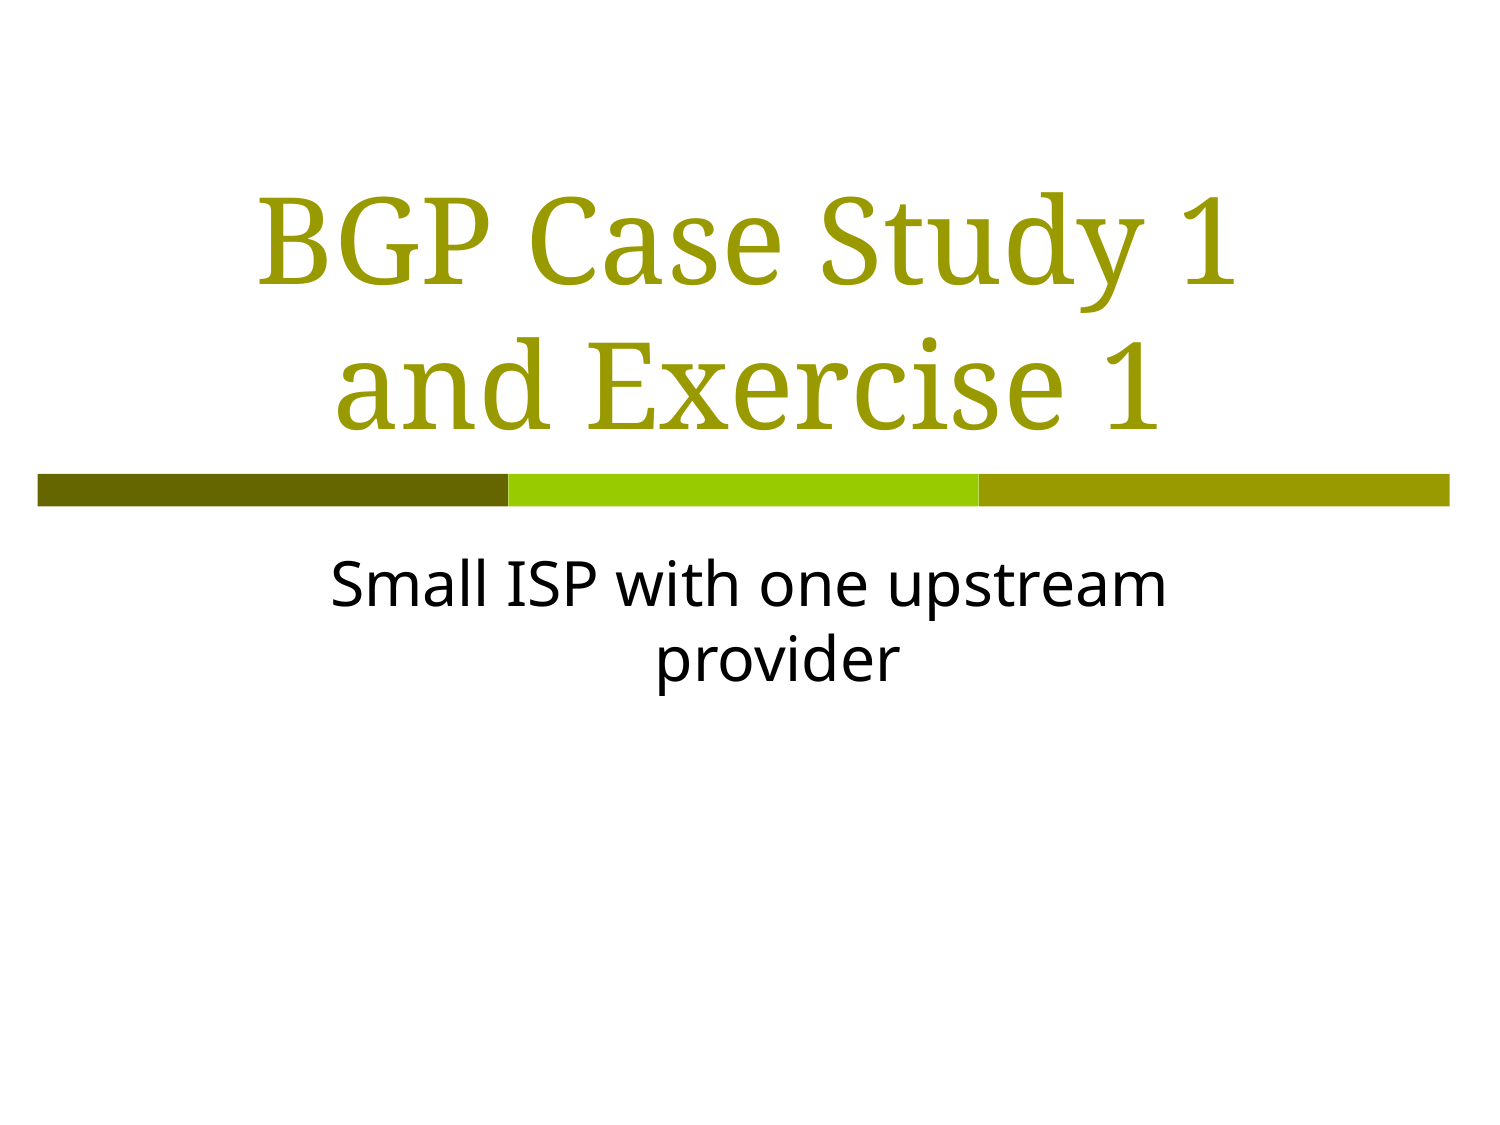

# BGP Case Study 1 and Exercise 1
Small ISP with one upstream provider